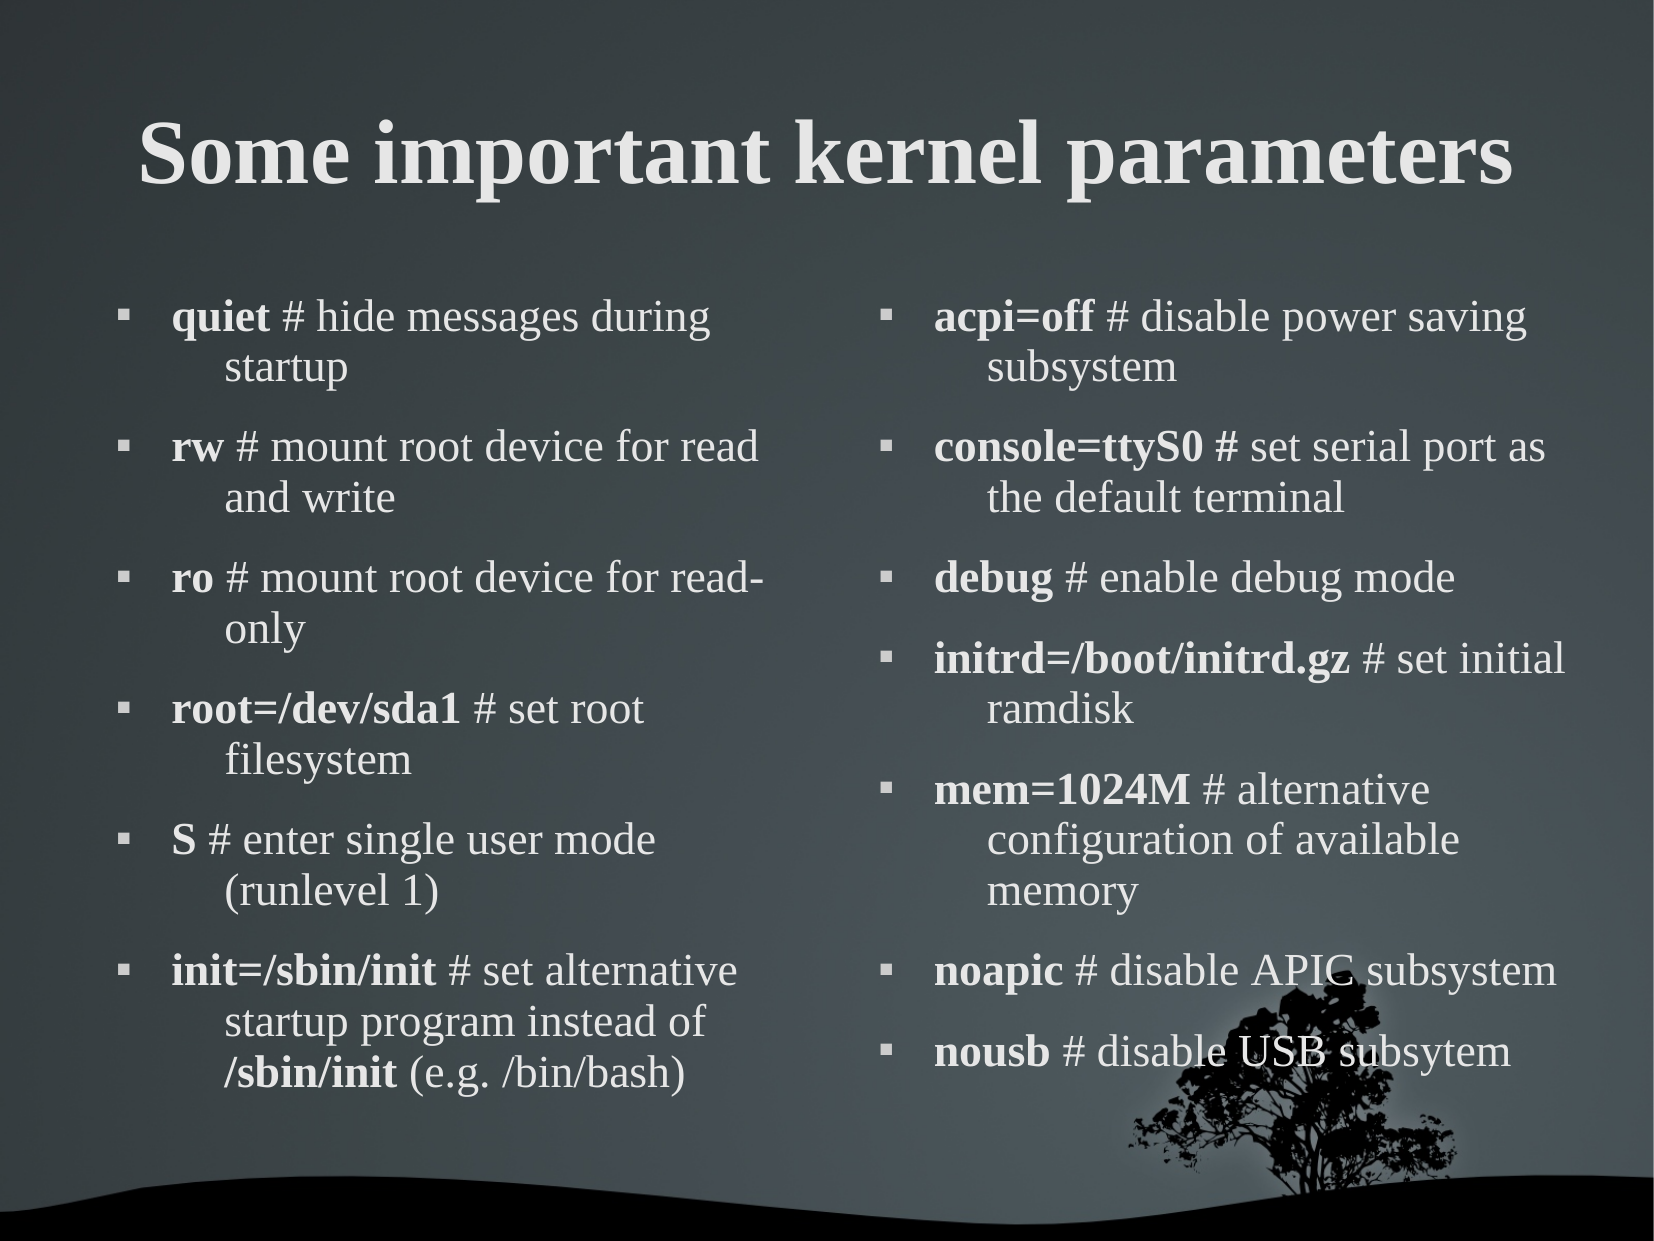

# Some important kernel parameters
quiet # hide messages during startup
rw # mount root device for read and write
ro # mount root device for read-only
root=/dev/sda1 # set root filesystem
S # enter single user mode (runlevel 1)
init=/sbin/init # set alternative startup program instead of /sbin/init (e.g. /bin/bash)
acpi=off # disable power saving subsystem
console=ttyS0 # set serial port as the default terminal
debug # enable debug mode
initrd=/boot/initrd.gz # set initial ramdisk
mem=1024M # alternative configuration of available memory
noapic # disable APIC subsystem
nousb # disable USB subsytem